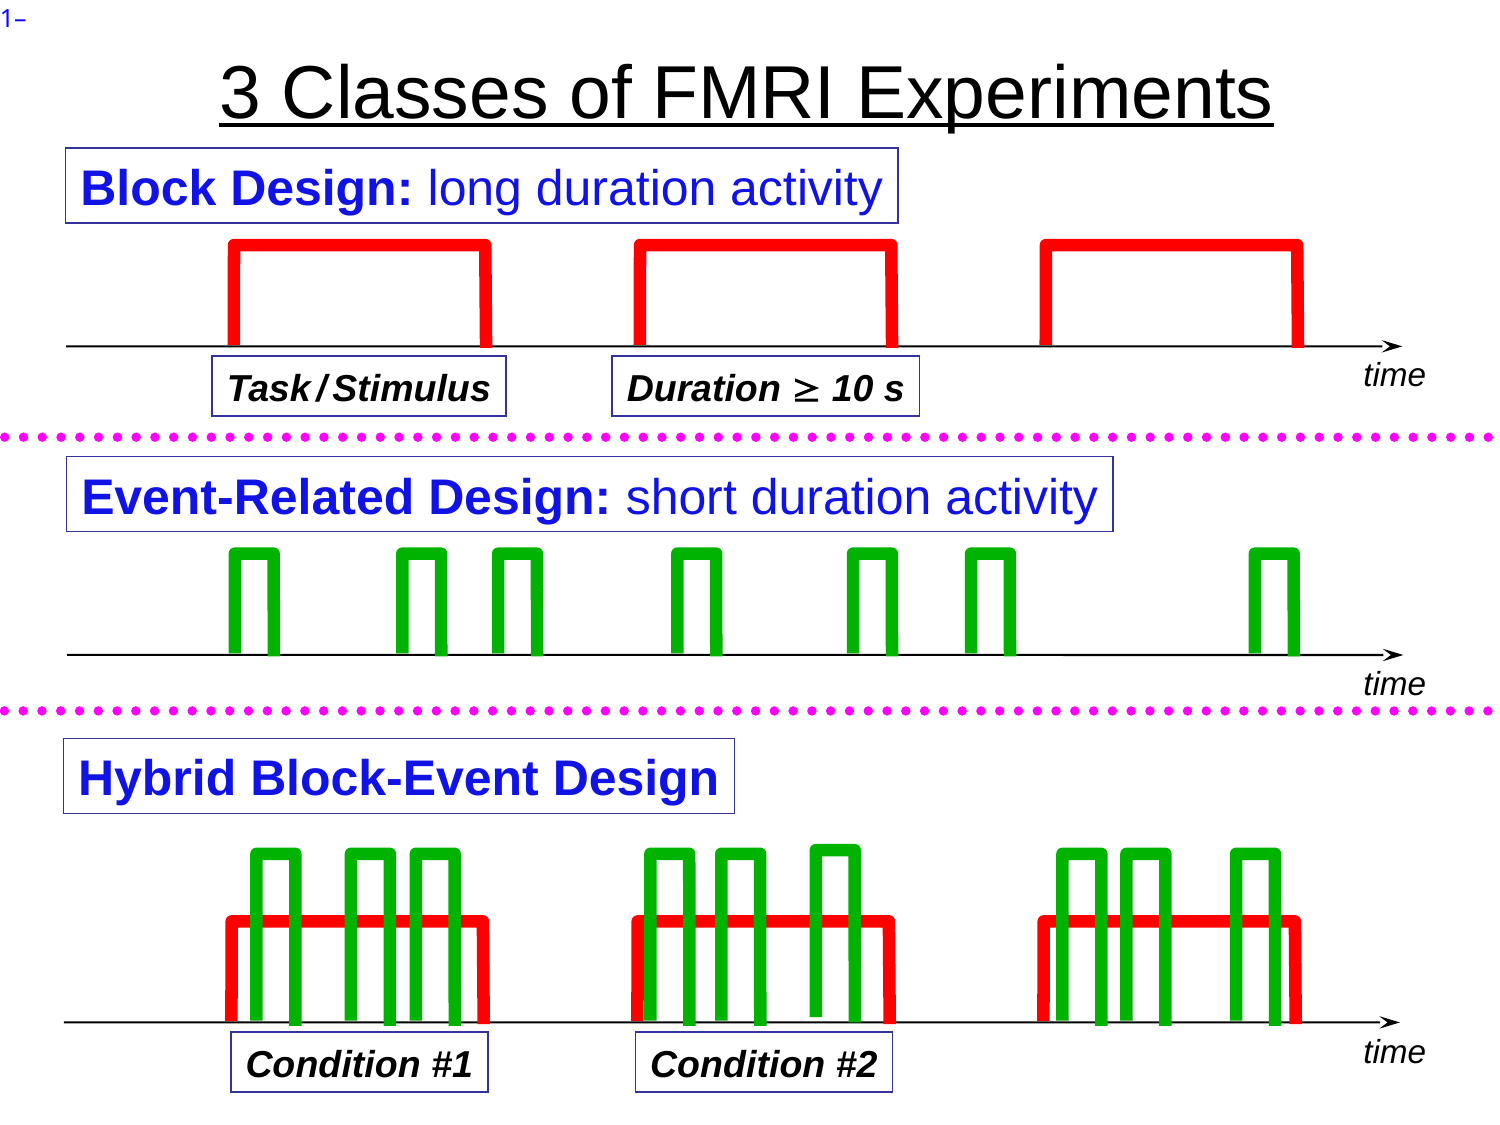

# 3 Classes of FMRI Experiments
Block Design: long duration activity
time
Task / Stimulus
Duration  10 s
Event-Related Design: short duration activity
time
Hybrid Block-Event Design
time
Condition #1
Condition #2